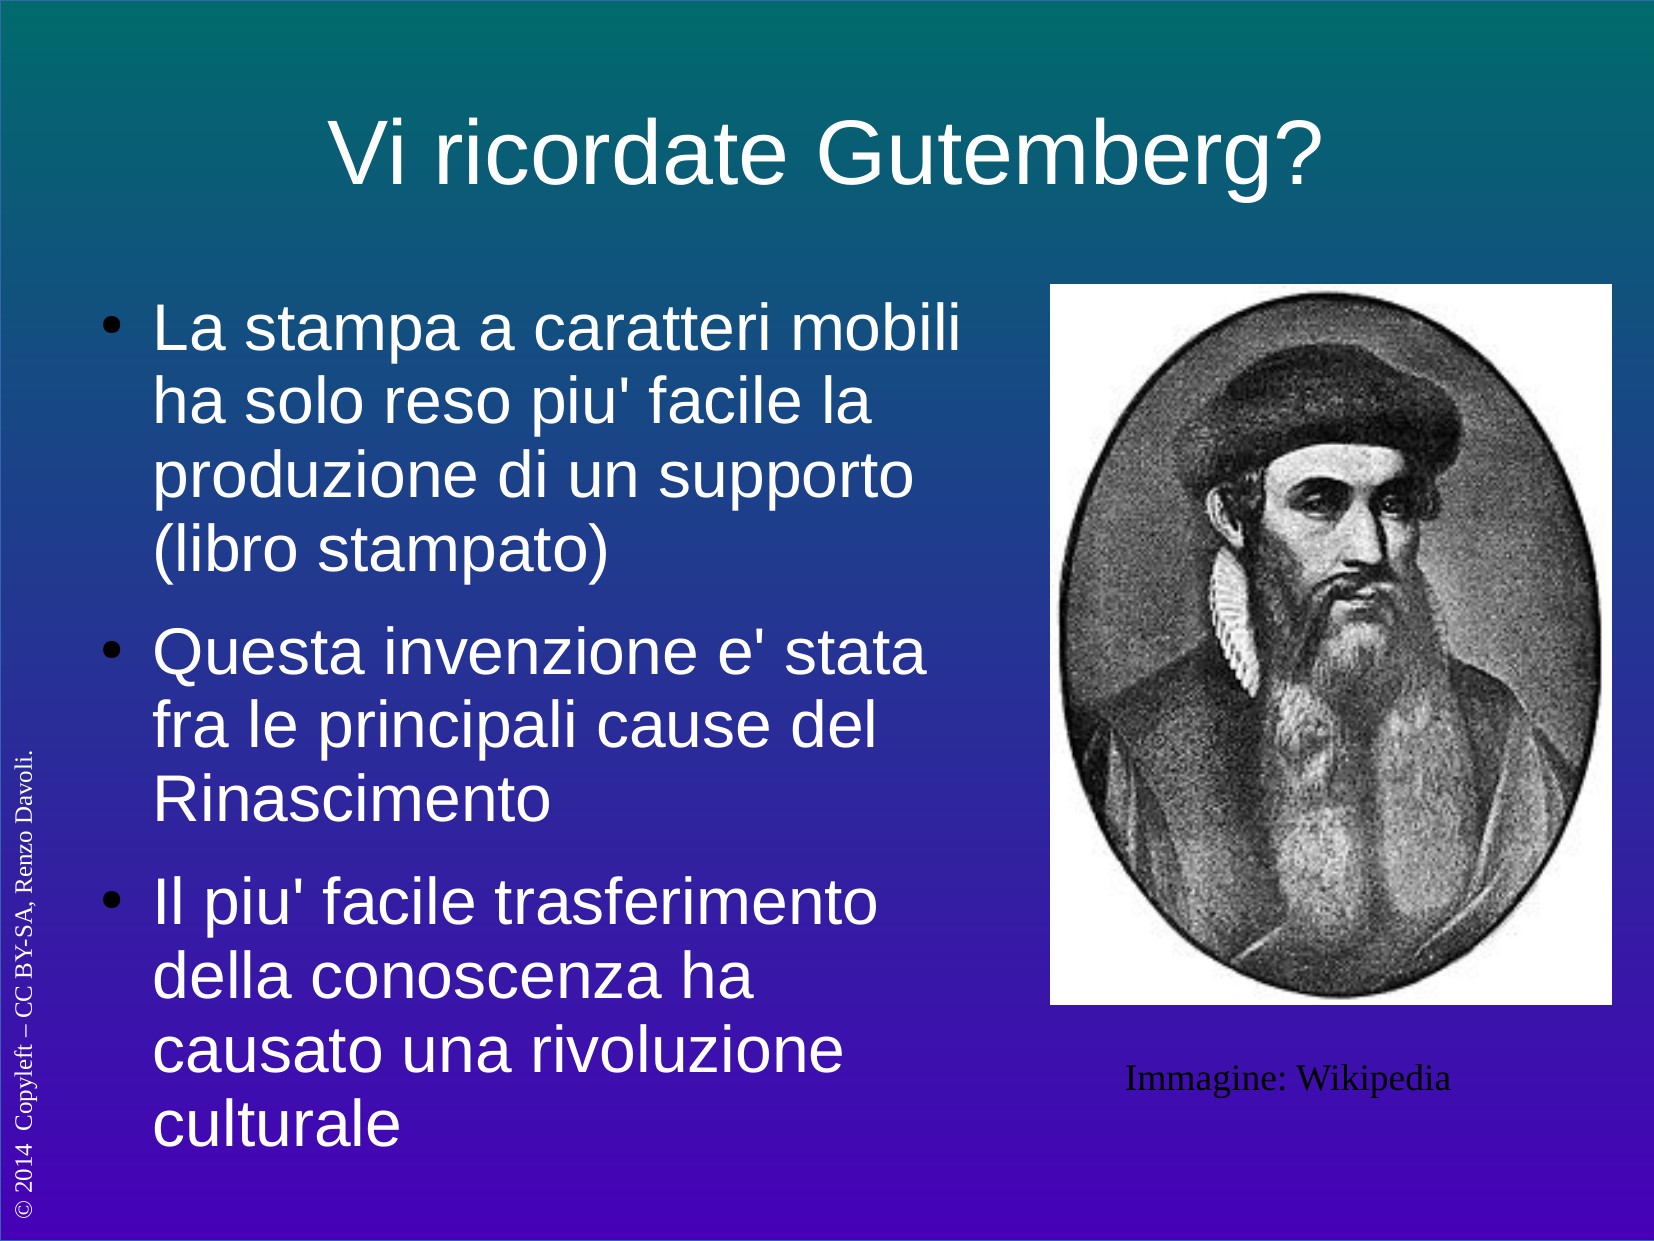

# Vi ricordate Gutemberg?
La stampa a caratteri mobili ha solo reso piu' facile la produzione di un supporto (libro stampato)
Questa invenzione e' stata fra le principali cause del Rinascimento
Il piu' facile trasferimento della conoscenza ha causato una rivoluzione culturale
Immagine: Wikipedia